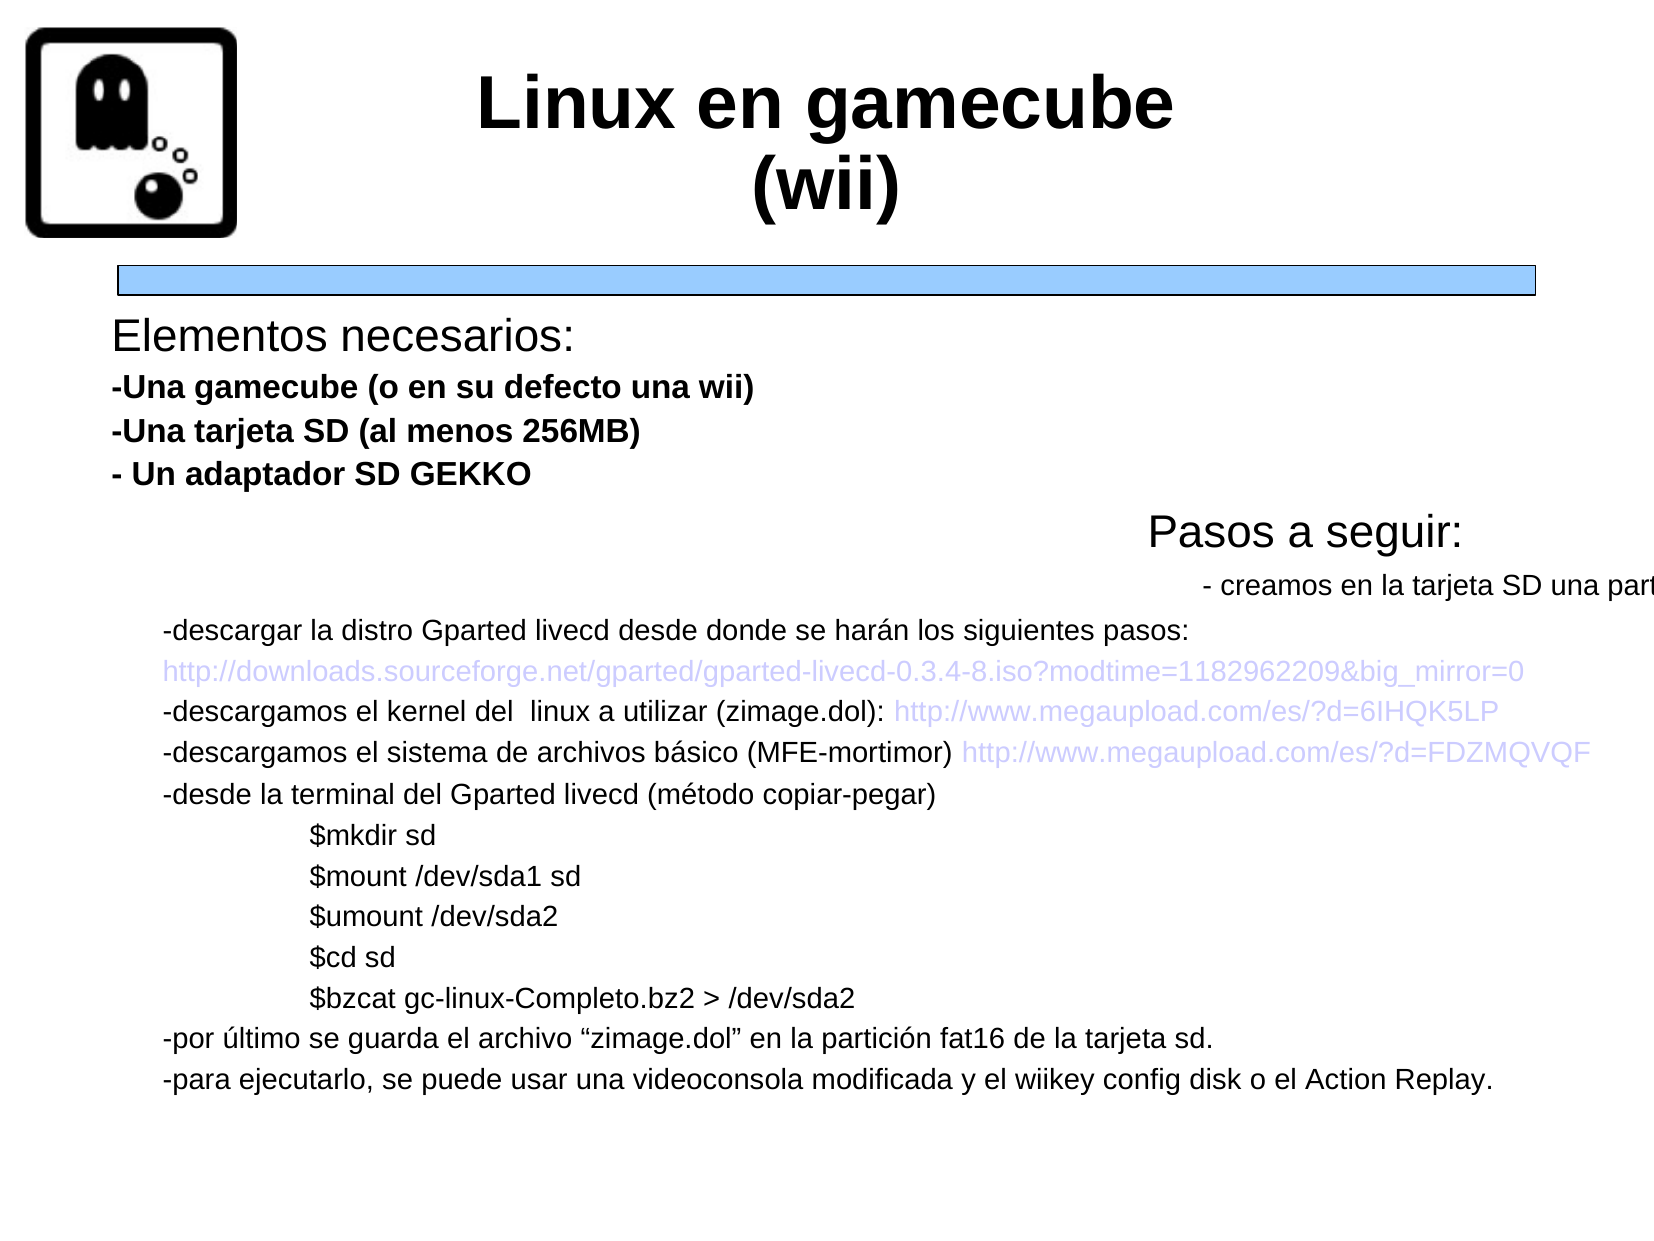

Linux en gamecube (wii)‏
Elementos necesarios:
-Una gamecube (o en su defecto una wii)‏
-Una tarjeta SD (al menos 256MB)‏
- Un adaptador SD GEKKO
Pasos a seguir:
															- creamos en la tarjeta SD una partición EXT2 de unos 150 MB y una FAT16 con el resto del espacio
-descargar la distro Gparted livecd desde donde se harán los siguientes pasos:
http://downloads.sourceforge.net/gparted/gparted-livecd-0.3.4-8.iso?modtime=1182962209&big_mirror=0
-descargamos el kernel del linux a utilizar (zimage.dol): http://www.megaupload.com/es/?d=6IHQK5LP
-descargamos el sistema de archivos básico (MFE-mortimor) http://www.megaupload.com/es/?d=FDZMQVQF
-desde la terminal del Gparted livecd (método copiar-pegar)‏
		$mkdir sd
		$mount /dev/sda1 sd
		$umount /dev/sda2
		$cd sd
		$bzcat gc-linux-Completo.bz2 > /dev/sda2
-por último se guarda el archivo “zimage.dol” en la partición fat16 de la tarjeta sd.
-para ejecutarlo, se puede usar una videoconsola modificada y el wiikey config disk o el Action Replay.